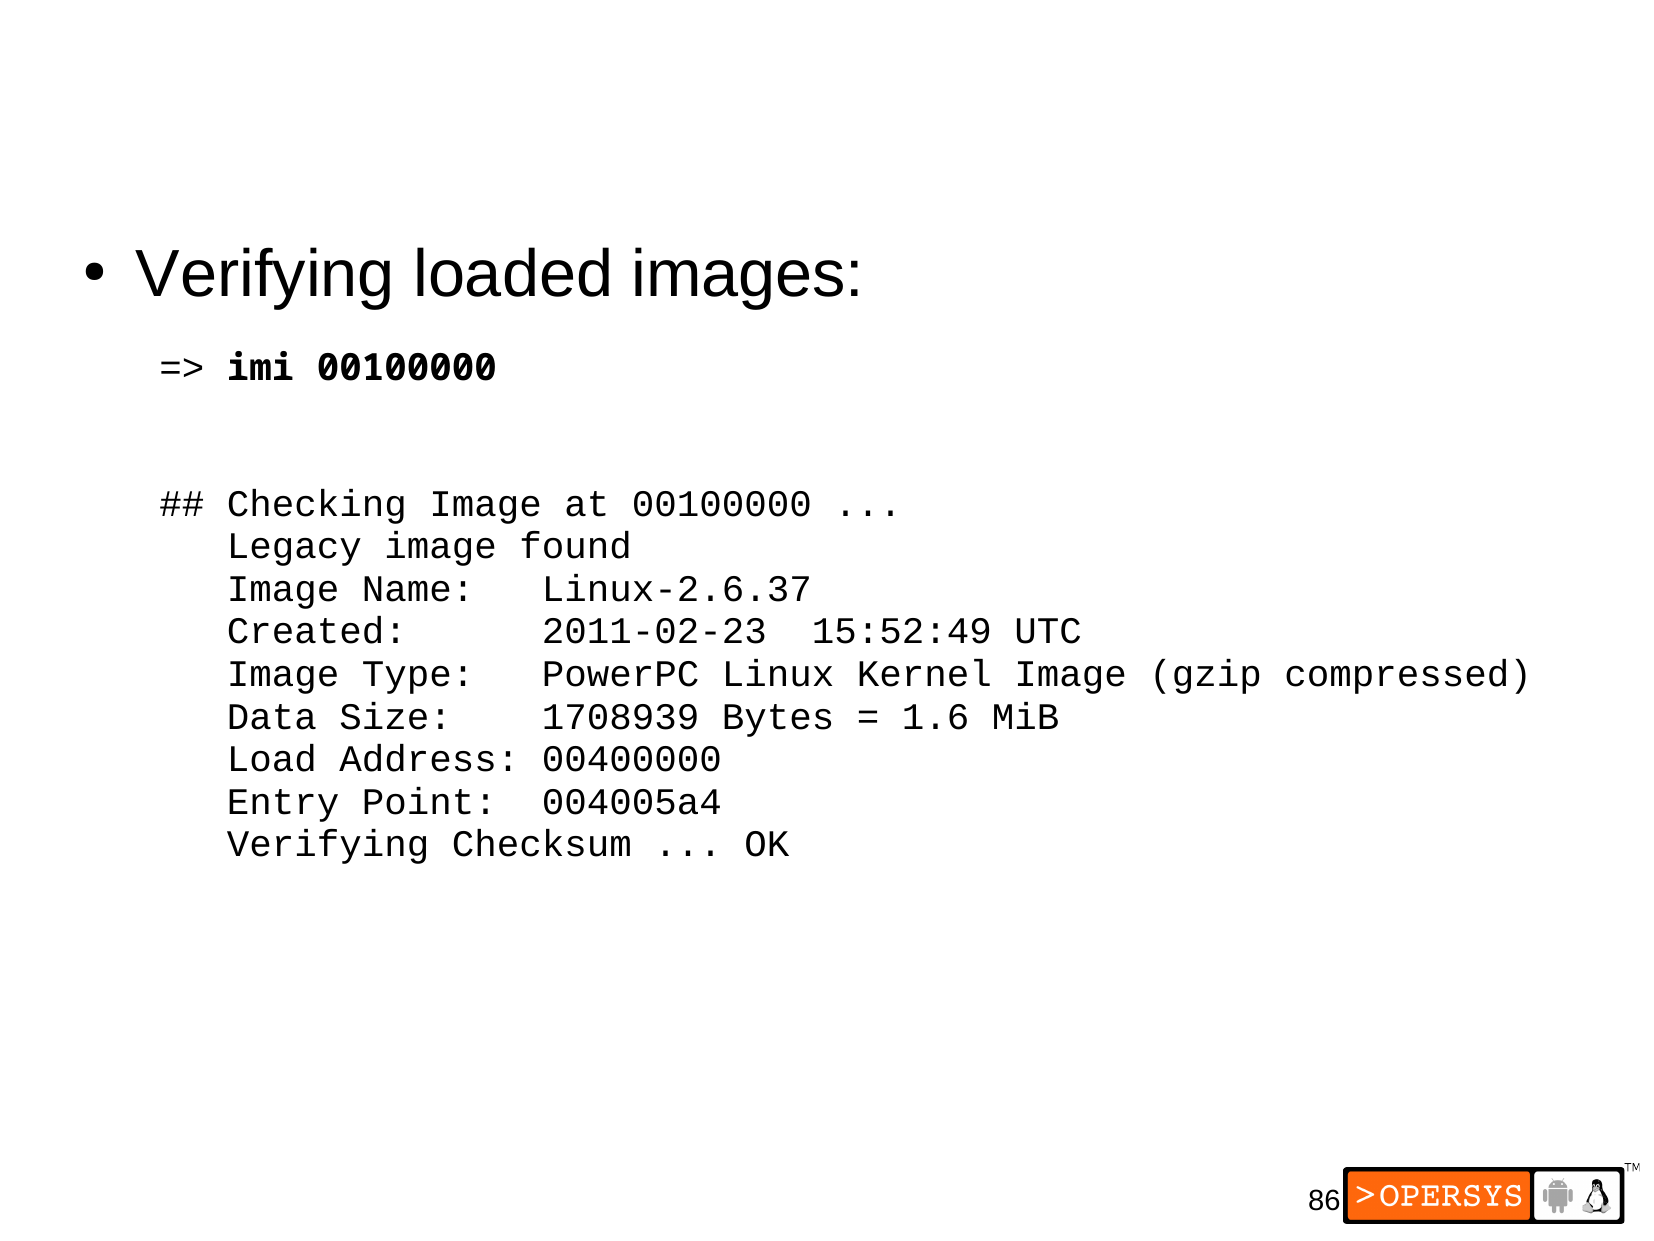

# Verifying loaded images:
=> imi 00100000
## Checking Image at 00100000 ...
 Legacy image found
 Image Name: Linux-2.6.37
 Created: 2011-02-23 15:52:49 UTC
 Image Type: PowerPC Linux Kernel Image (gzip compressed)
 Data Size: 1708939 Bytes = 1.6 MiB
 Load Address: 00400000
 Entry Point: 004005a4
 Verifying Checksum ... OK